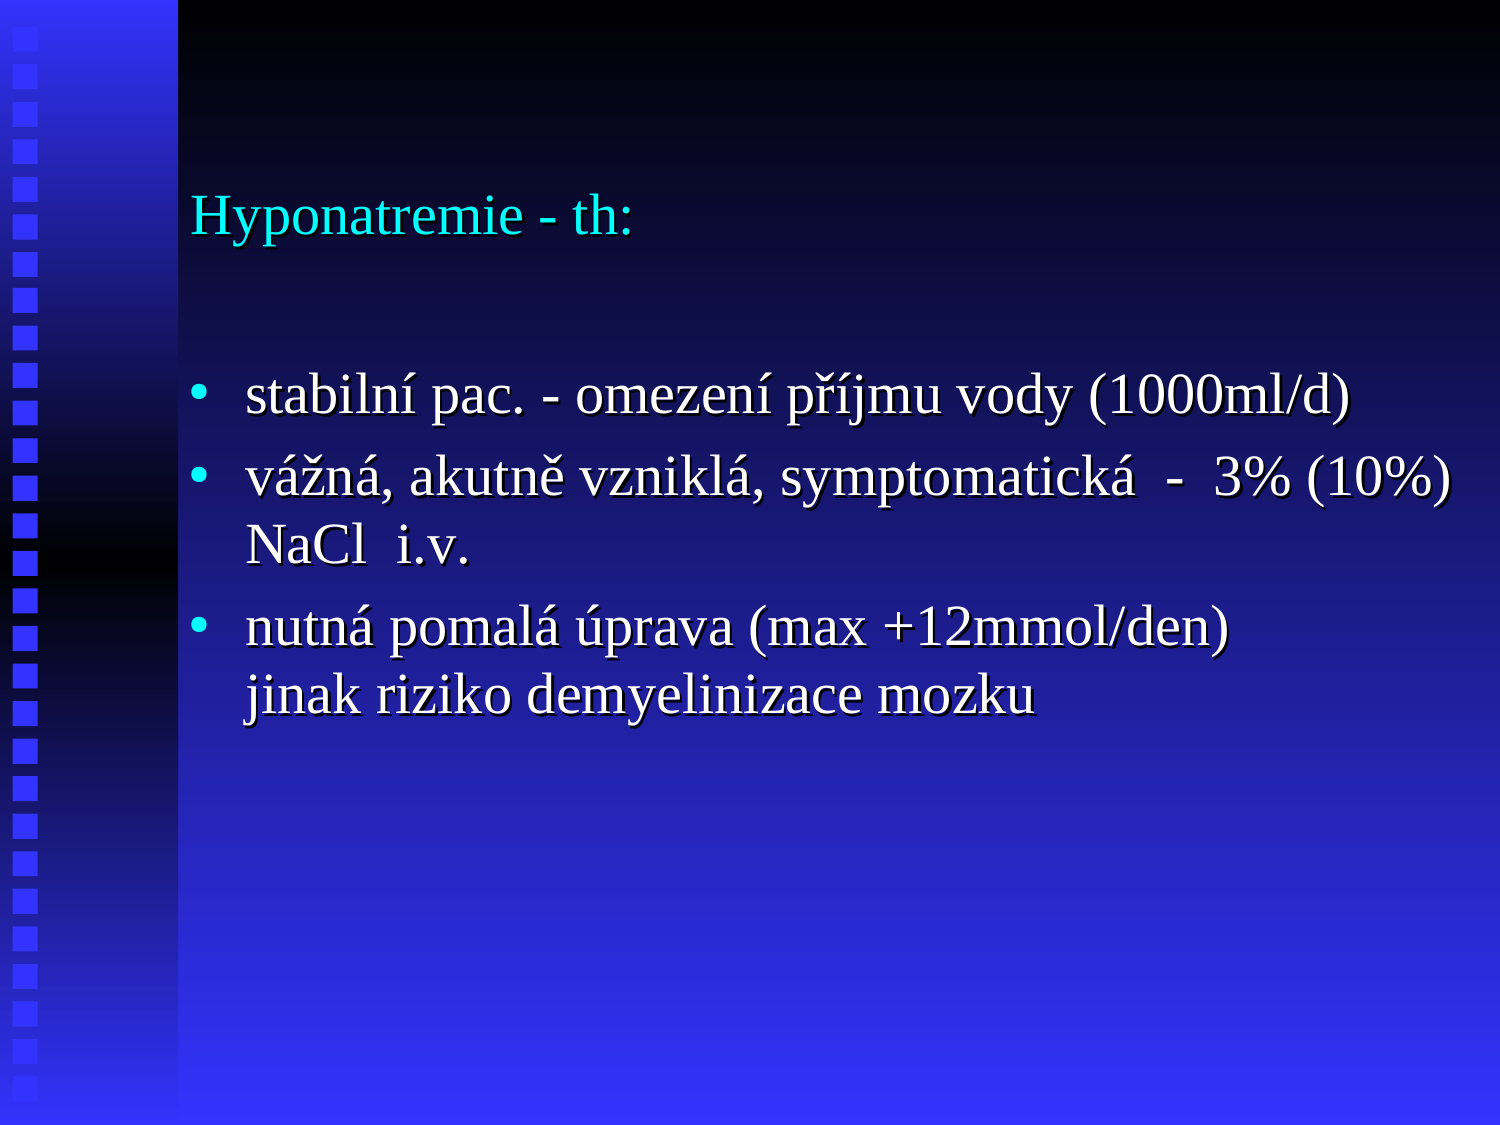

# Hyponatremie - th:
stabilní pac. - omezení příjmu vody (1000ml/d)
vážná, akutně vzniklá, symptomatická - 3% (10%) NaCl i.v.
nutná pomalá úprava (max +12mmol/den)
jinak riziko demyelinizace mozku